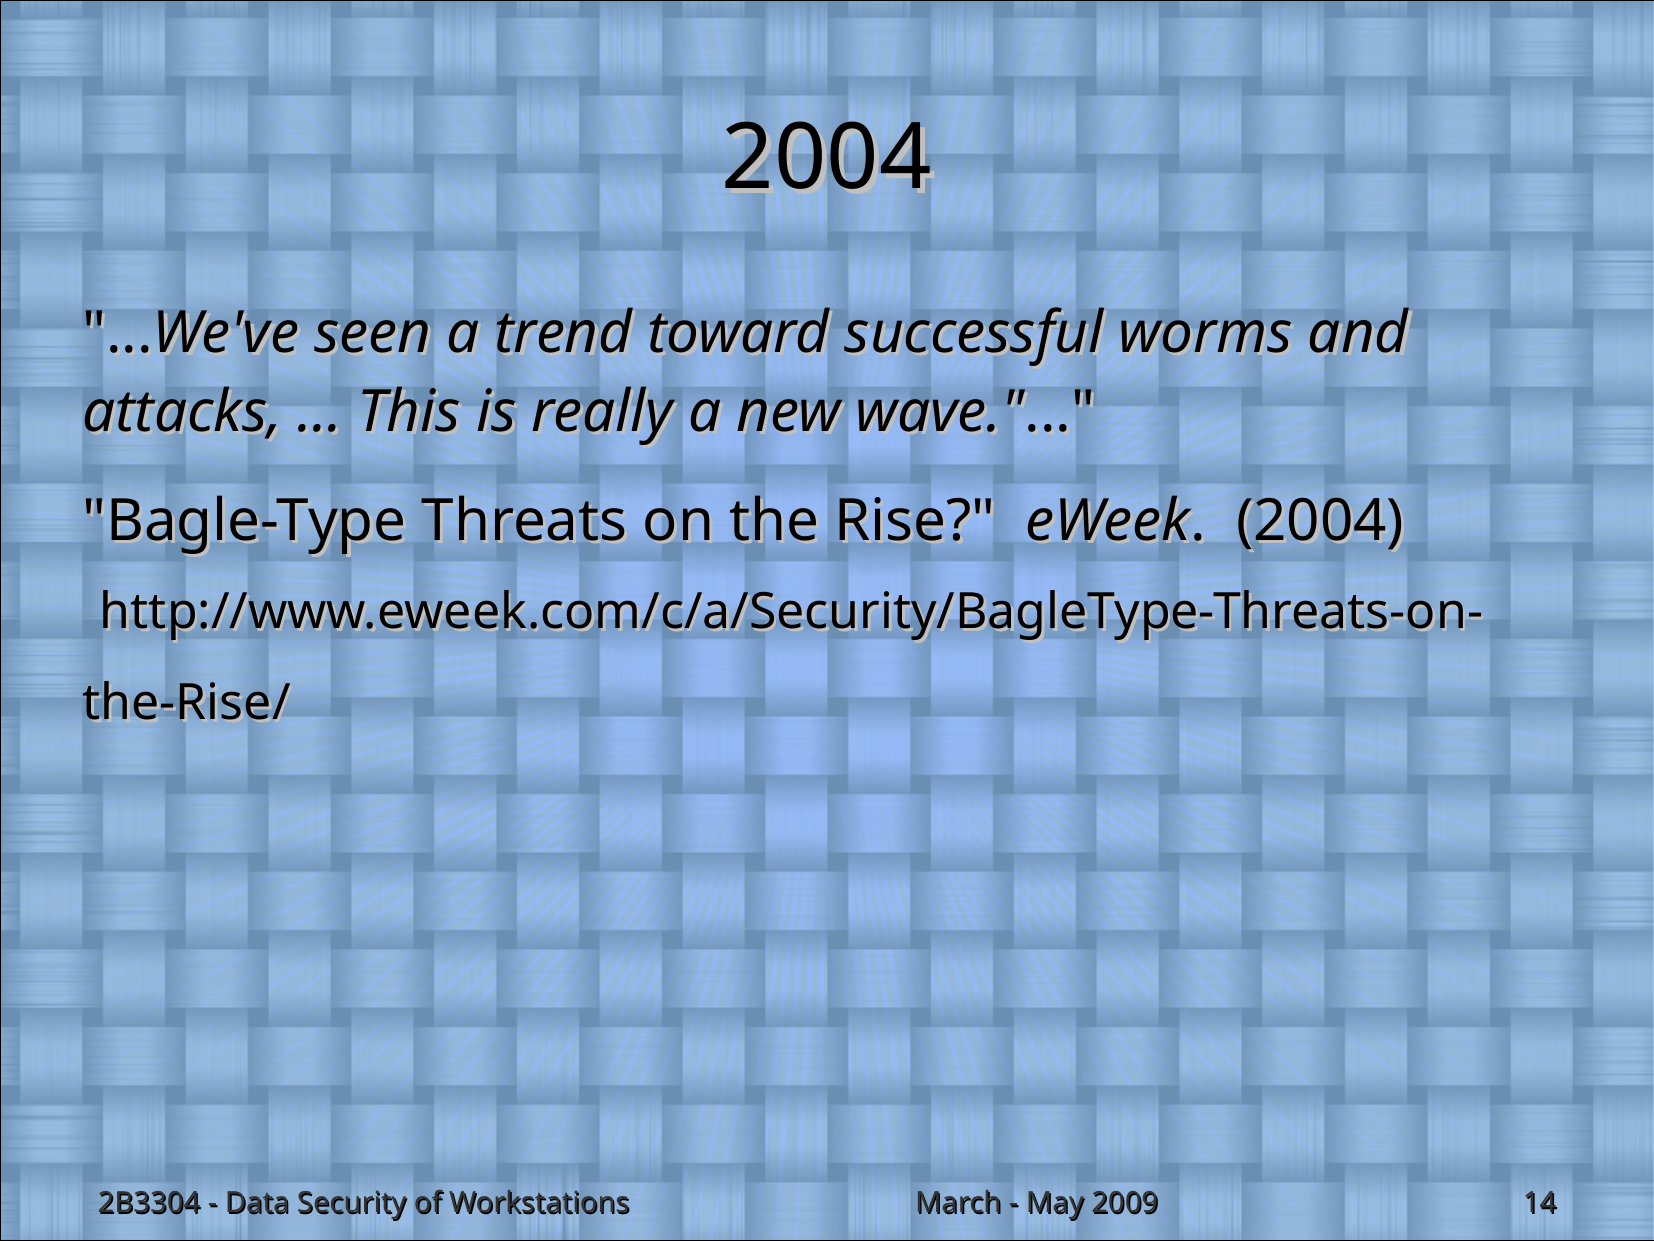

# 2004
"...We've seen a trend toward successful worms and attacks, … This is really a new wave."..."
"Bagle-Type Threats on the Rise?" eWeek. (2004)
 http://www.eweek.com/c/a/Security/BagleType-Threats-on-the-Rise/